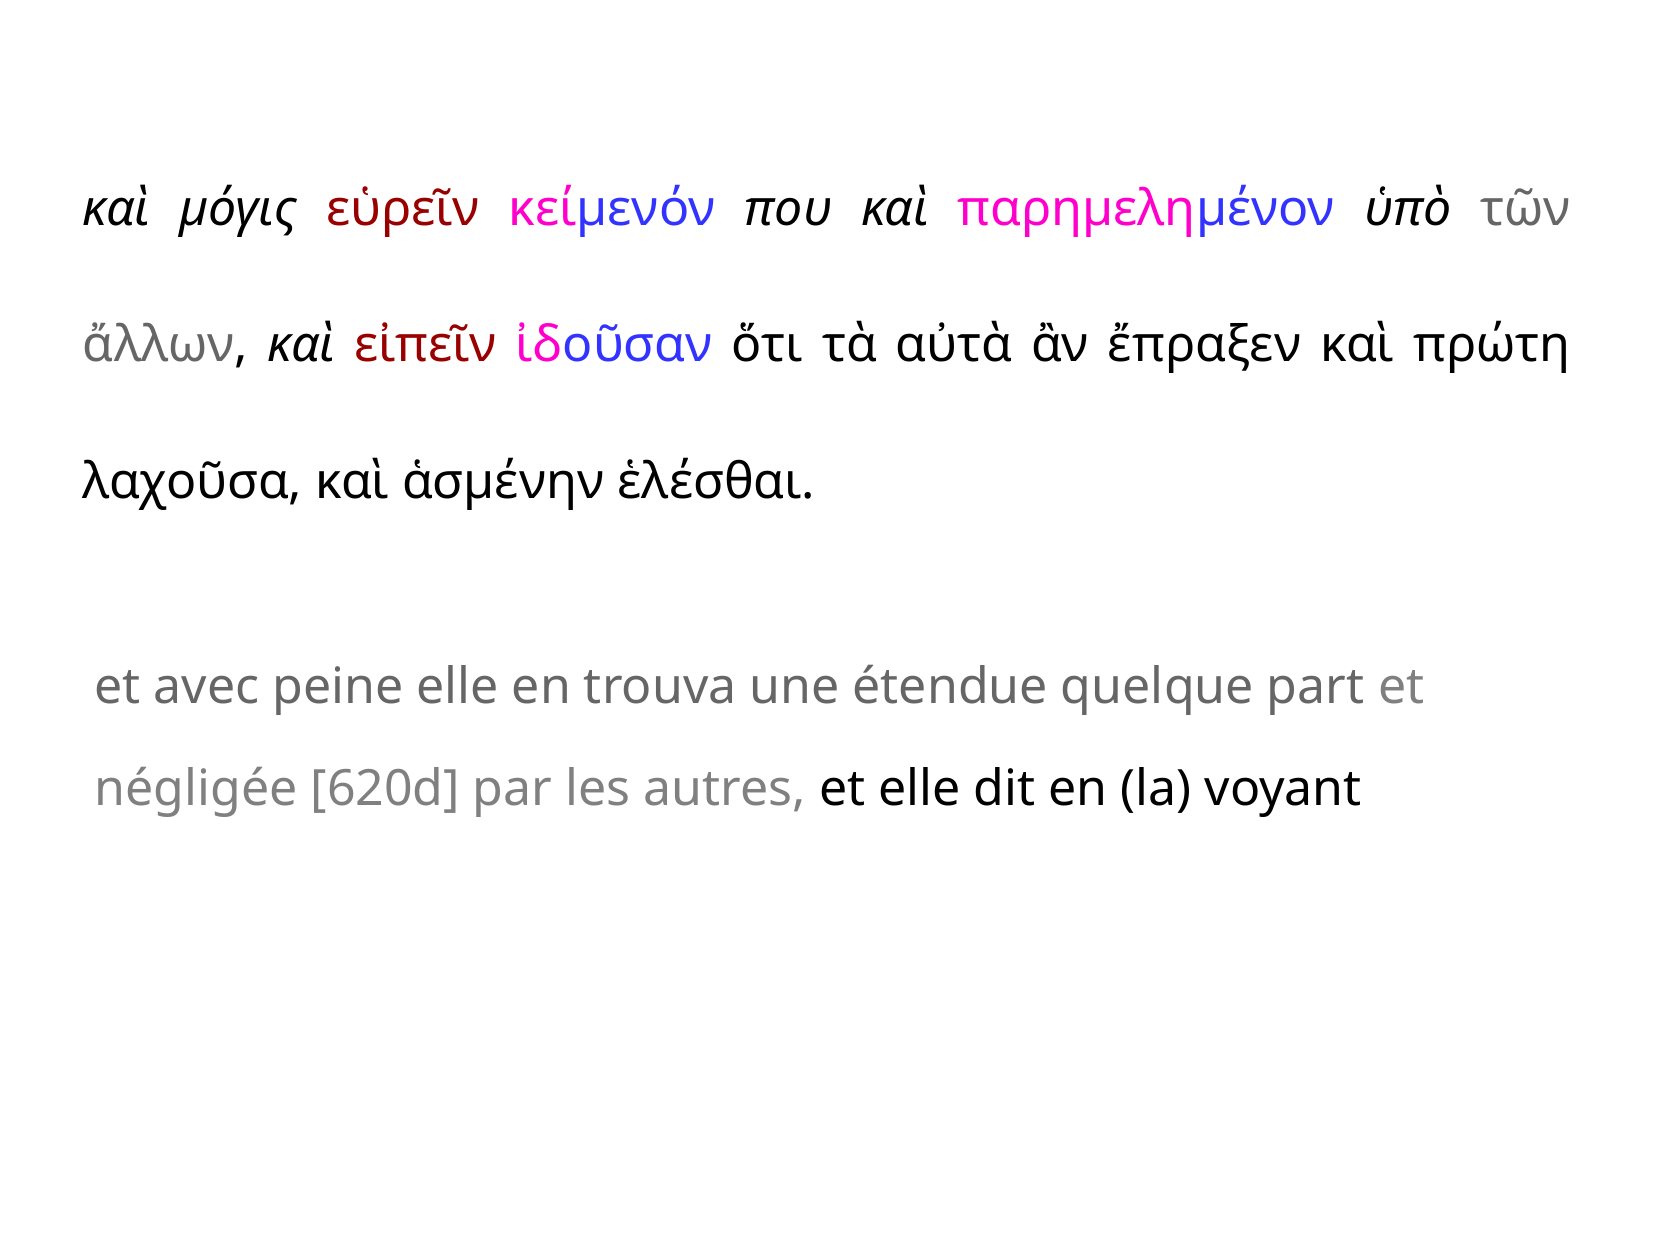

# καὶ μόγις εὑρεῖν κείμενόν που καὶ παρημελημένον ὑπὸ τῶν ἄλλων, καὶ εἰπεῖν ἰδοῦσαν ὅτι τὰ αὐτὰ ἂν ἔπραξεν καὶ πρώτη λαχοῦσα, καὶ ἁσμένην ἑλέσθαι.
et avec peine elle en trouva une étendue quelque part et négligée [620d] par les autres, et elle dit en (la) voyant